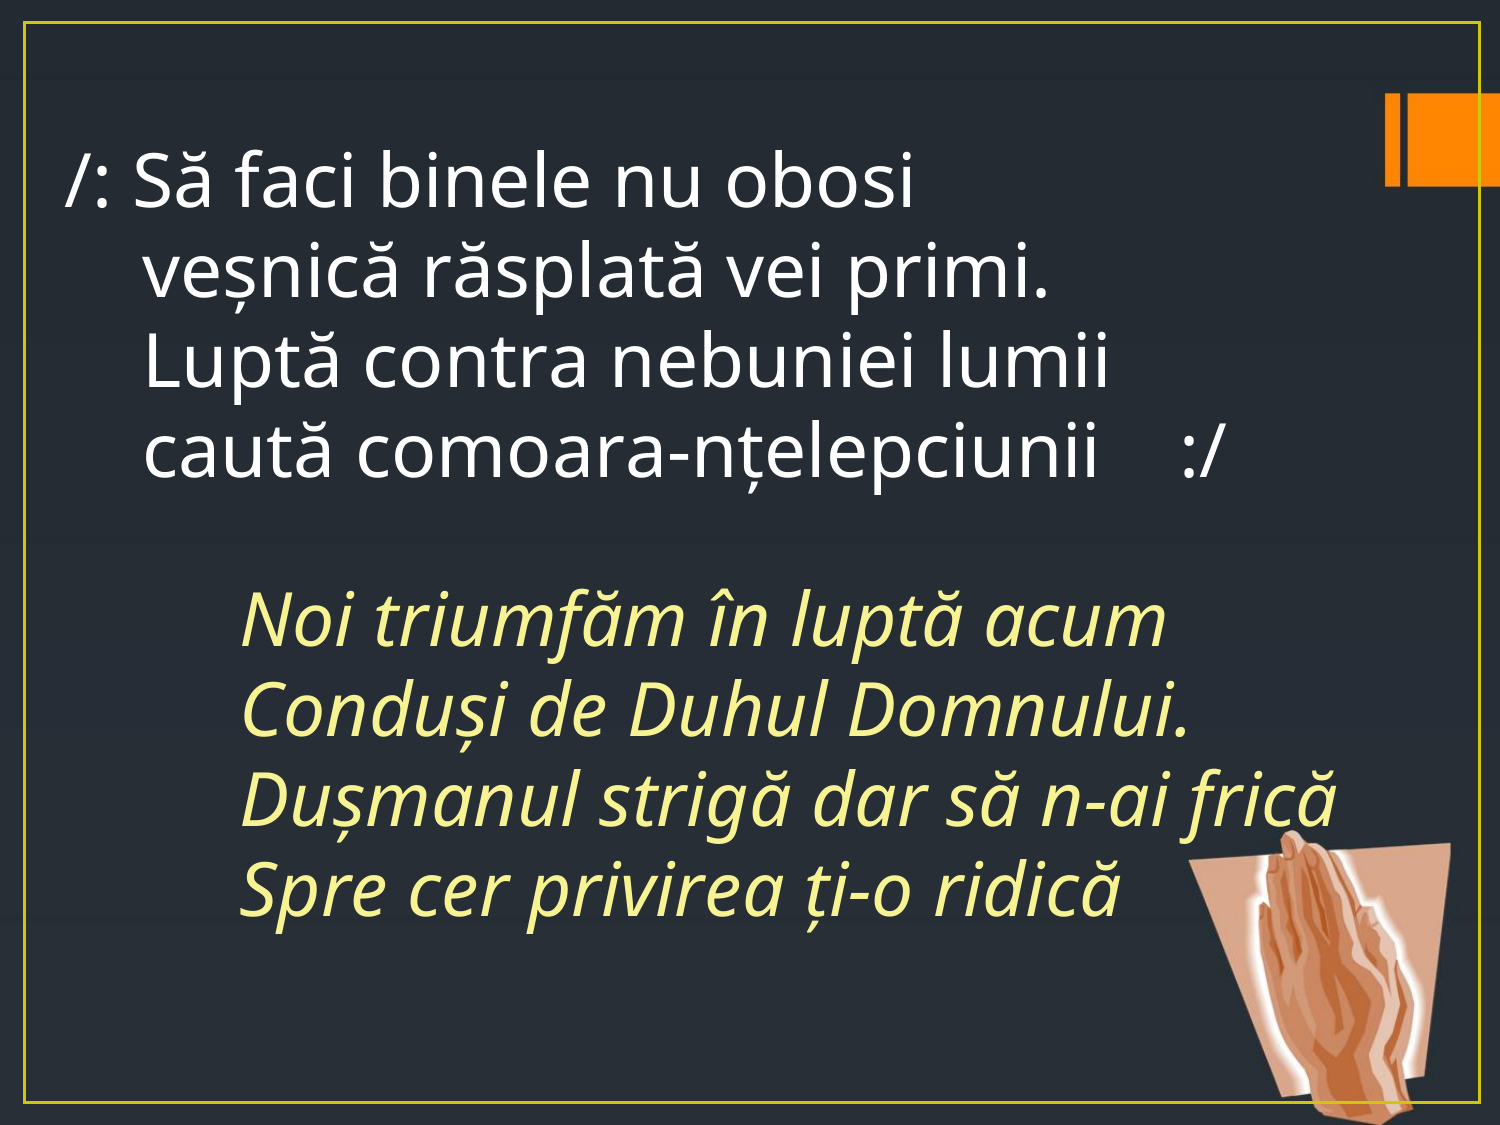

/: Să faci binele nu obosi
 veşnică răsplată vei primi.
 Luptă contra nebuniei lumii
 caută comoara-nţelepciunii :/
Noi triumfăm în luptă acum
Conduşi de Duhul Domnului.
Duşmanul strigă dar să n-ai frică
Spre cer privirea ţi-o ridică